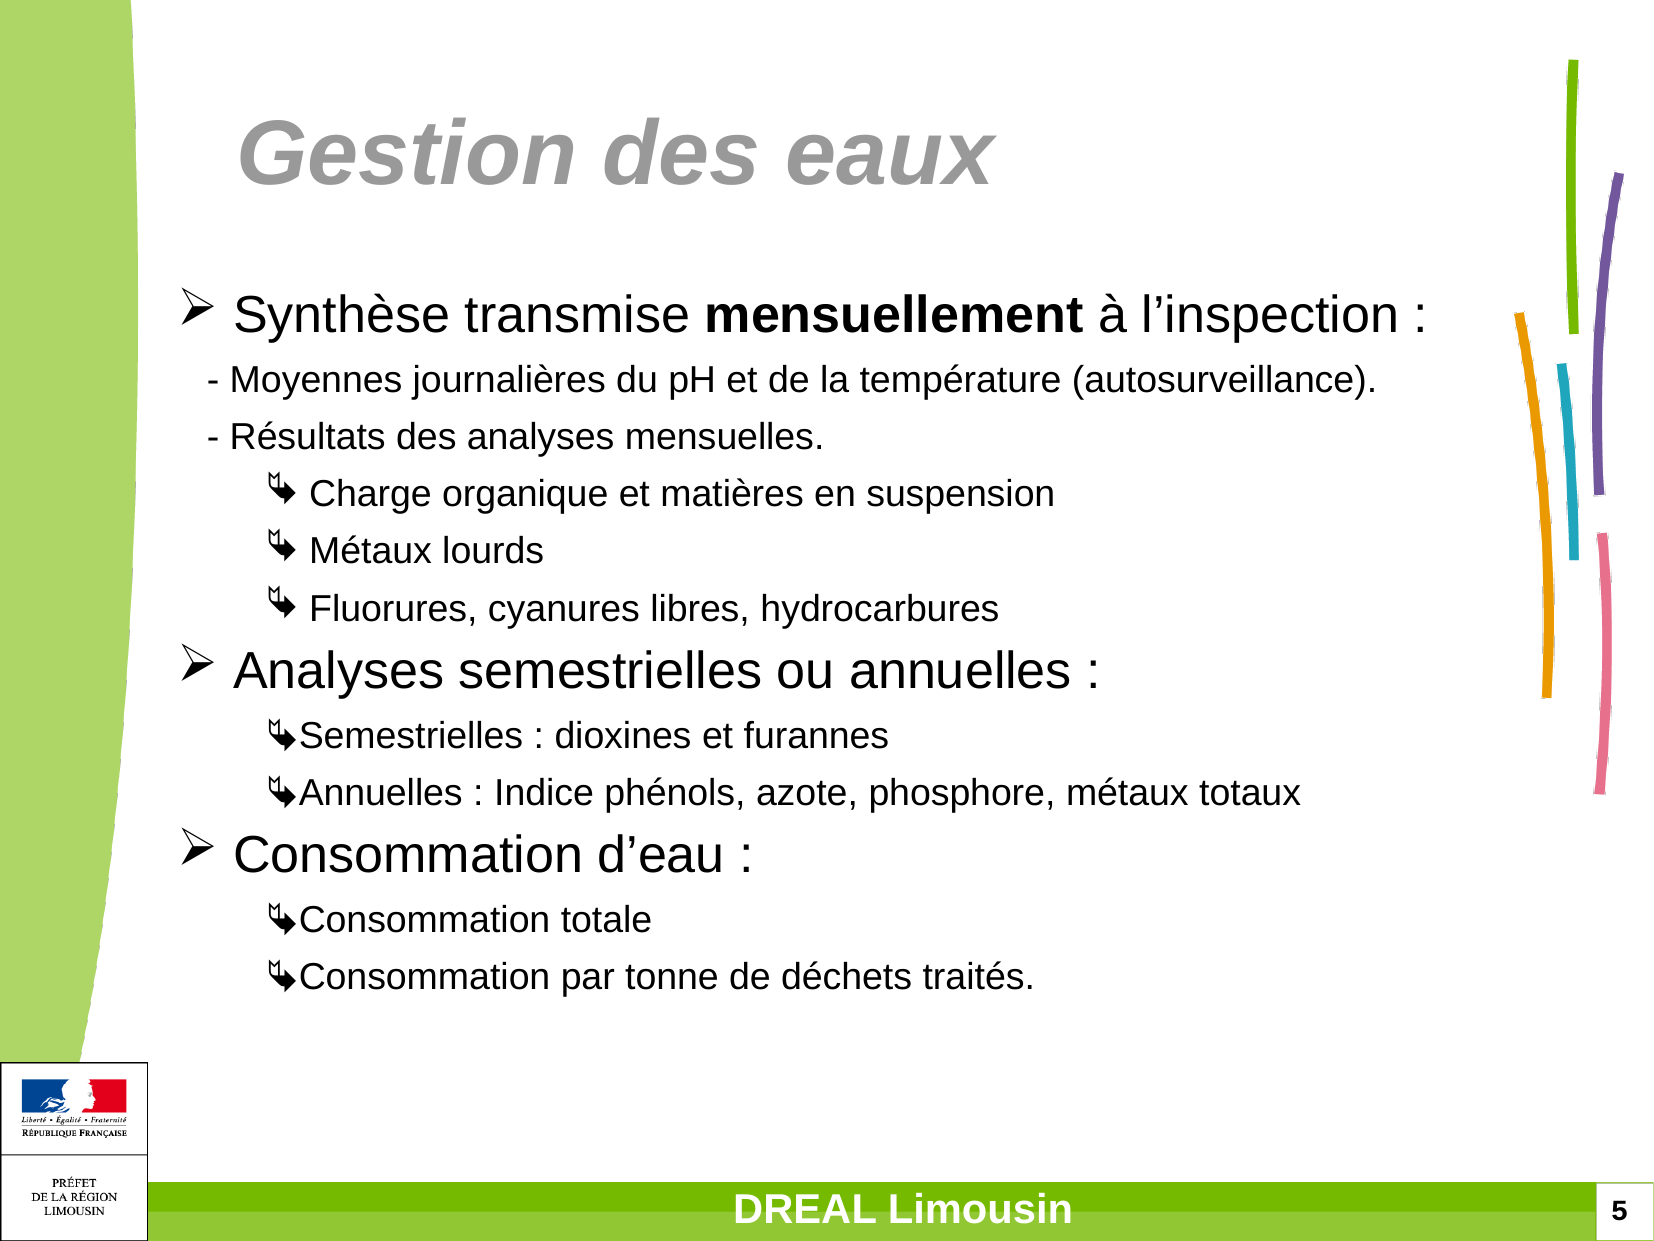

# Gestion des eaux
 Synthèse transmise mensuellement à l’inspection :
- Moyennes journalières du pH et de la température (autosurveillance).
- Résultats des analyses mensuelles.
 Charge organique et matières en suspension
 Métaux lourds
 Fluorures, cyanures libres, hydrocarbures
 Analyses semestrielles ou annuelles :
Semestrielles : dioxines et furannes
Annuelles : Indice phénols, azote, phosphore, métaux totaux
 Consommation d’eau :
Consommation totale
Consommation par tonne de déchets traités.
5
Assemblée générale DREAL lundi 25 mai 2009